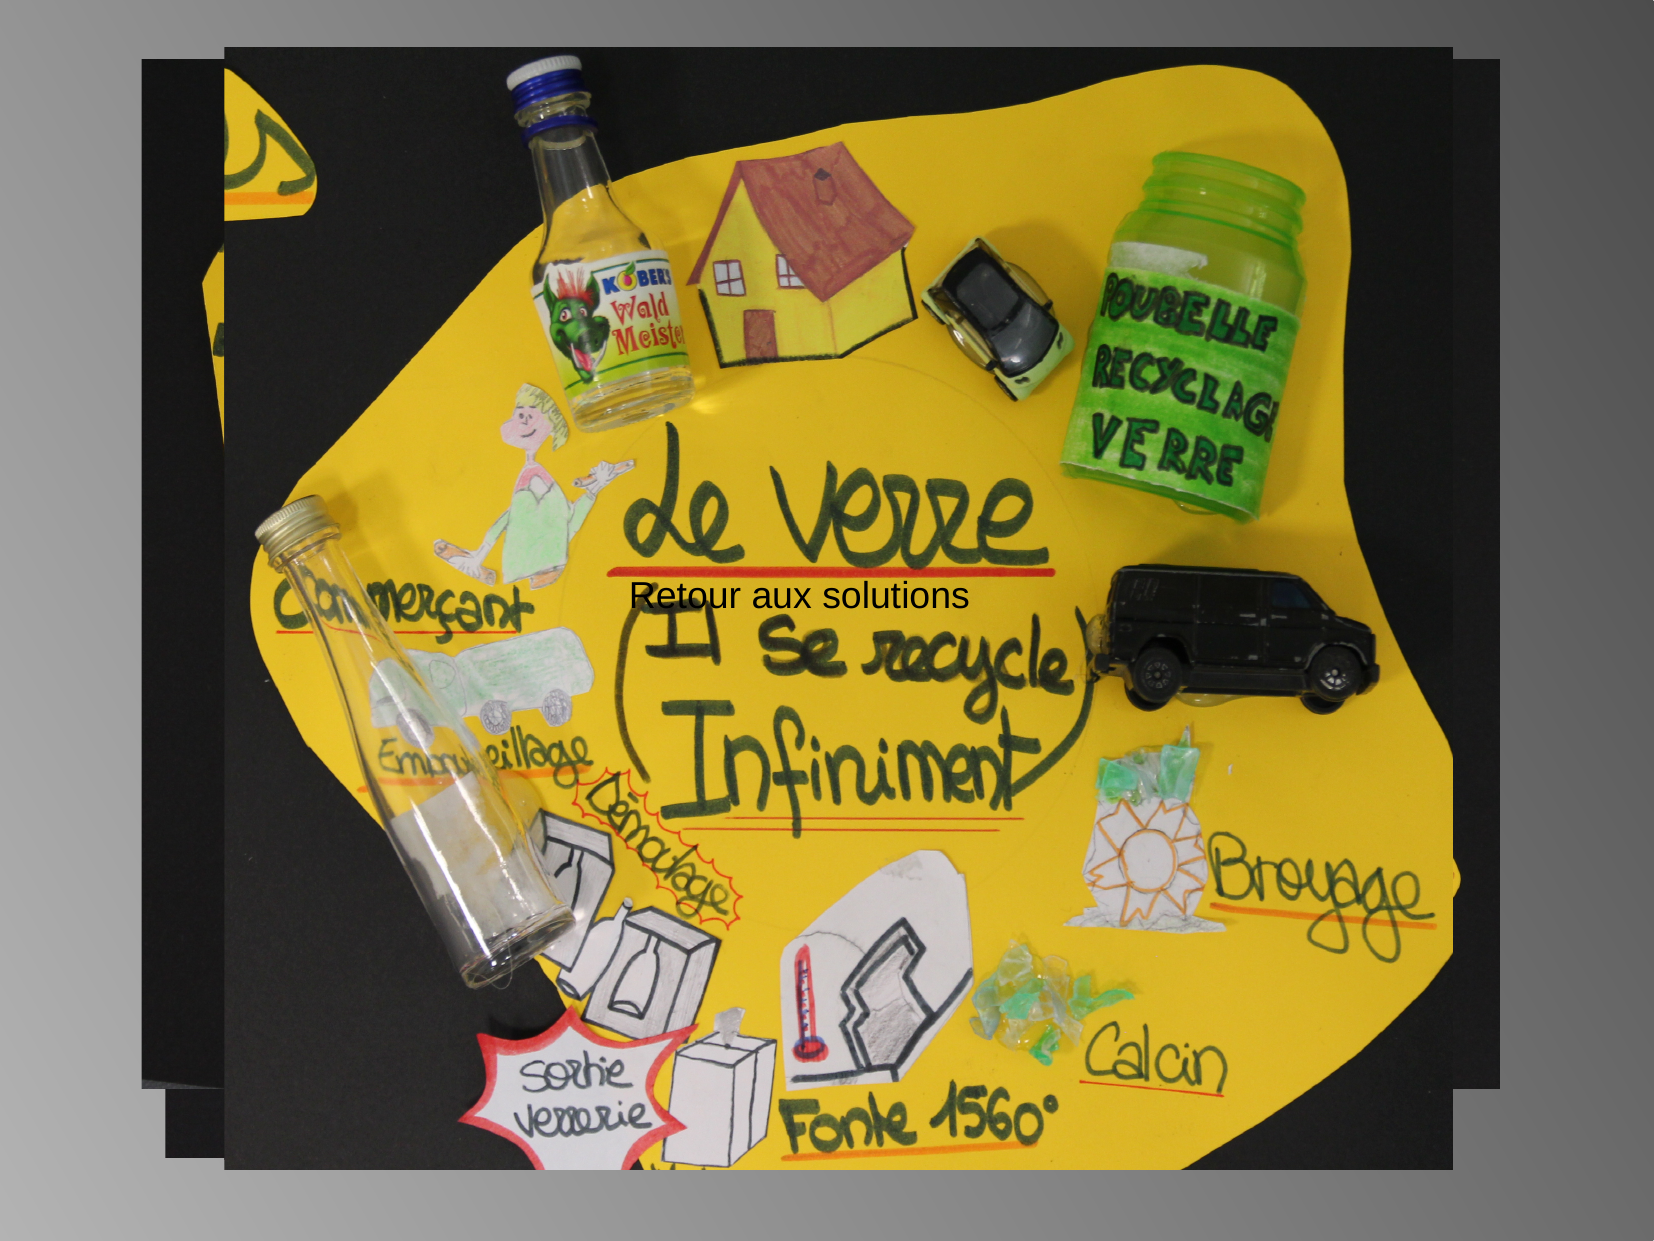

Le recyclage des matériaux
Cliquez pour agrandir
Les métaux
Le papier/carton
Retour aux solutions
Le verre
Le plastique